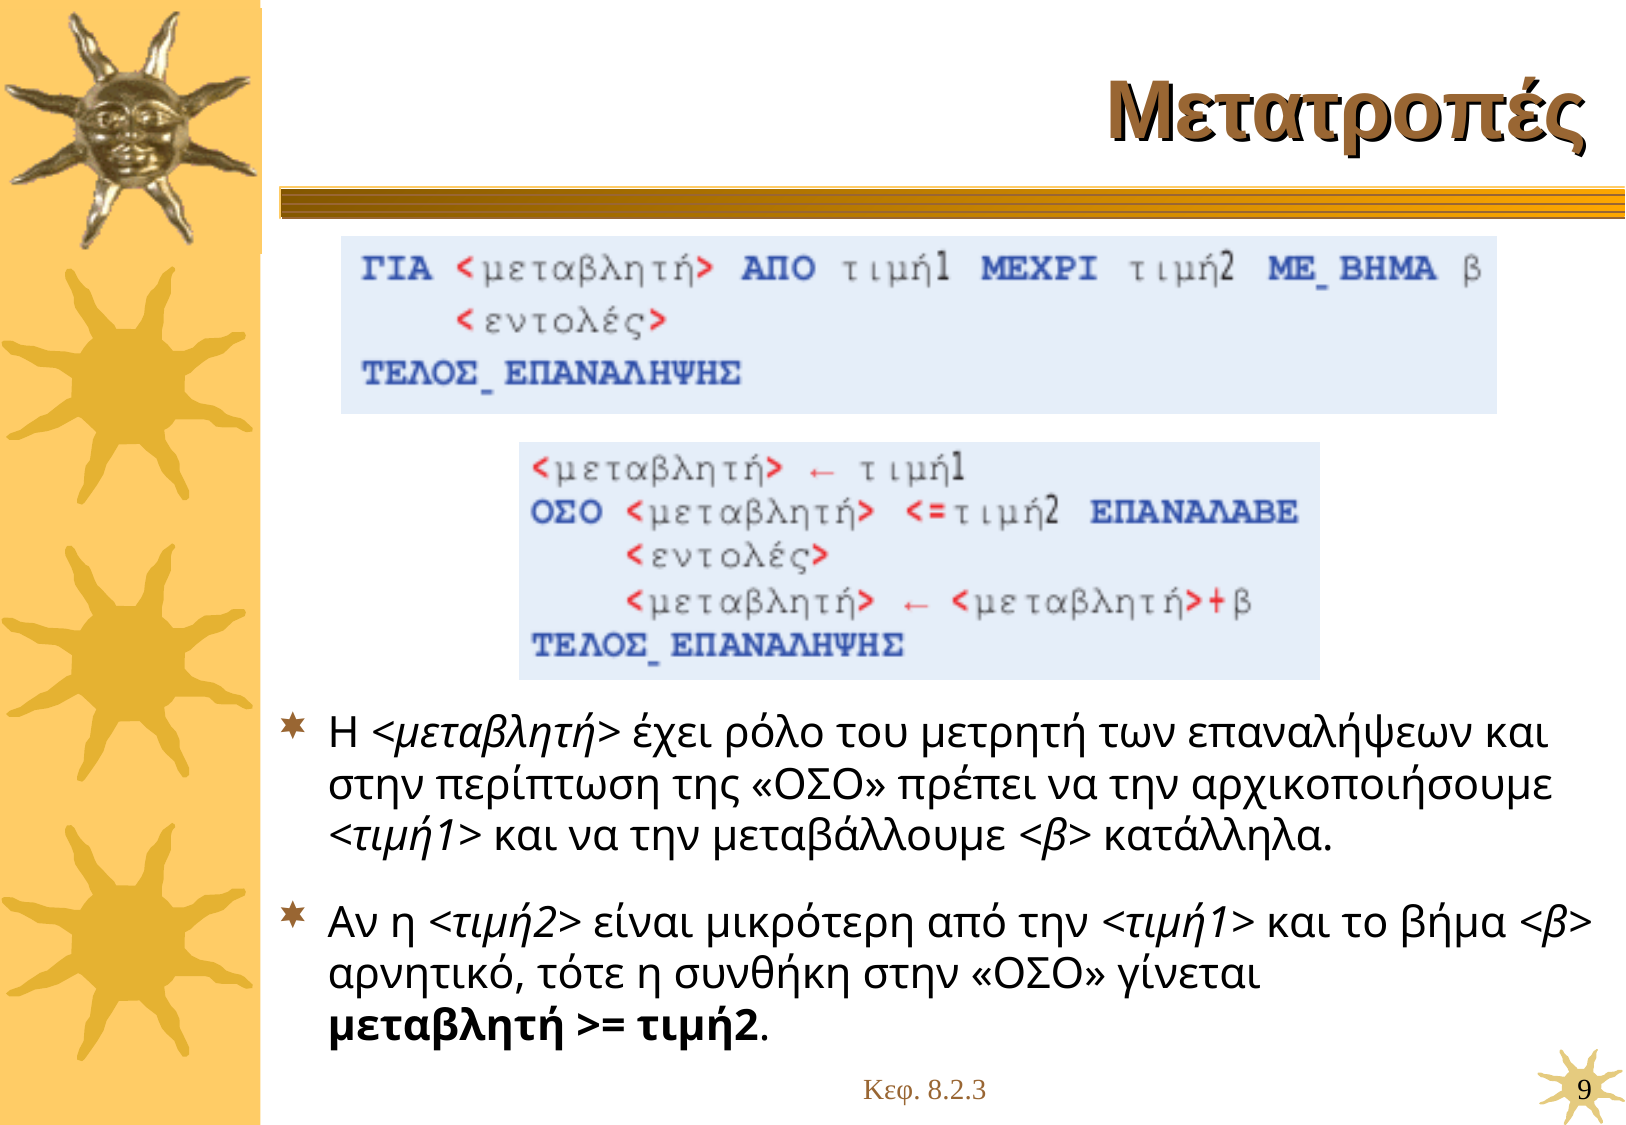

Μετατροπές
Η <μεταβλητή> έχει ρόλο του μετρητή των επαναλήψεων και στην περίπτωση της «ΟΣΟ» πρέπει να την αρχικοποιήσουμε <τιμή1> και να την μεταβάλλουμε <β> κατάλληλα.
Αν η <τιμή2> είναι μικρότερη από την <τιμή1> και το βήμα <β> αρνητικό, τότε η συνθήκη στην «ΟΣΟ» γίνεται
μεταβλητή >= τιμή2.
Κεφ. 8.2.3
9